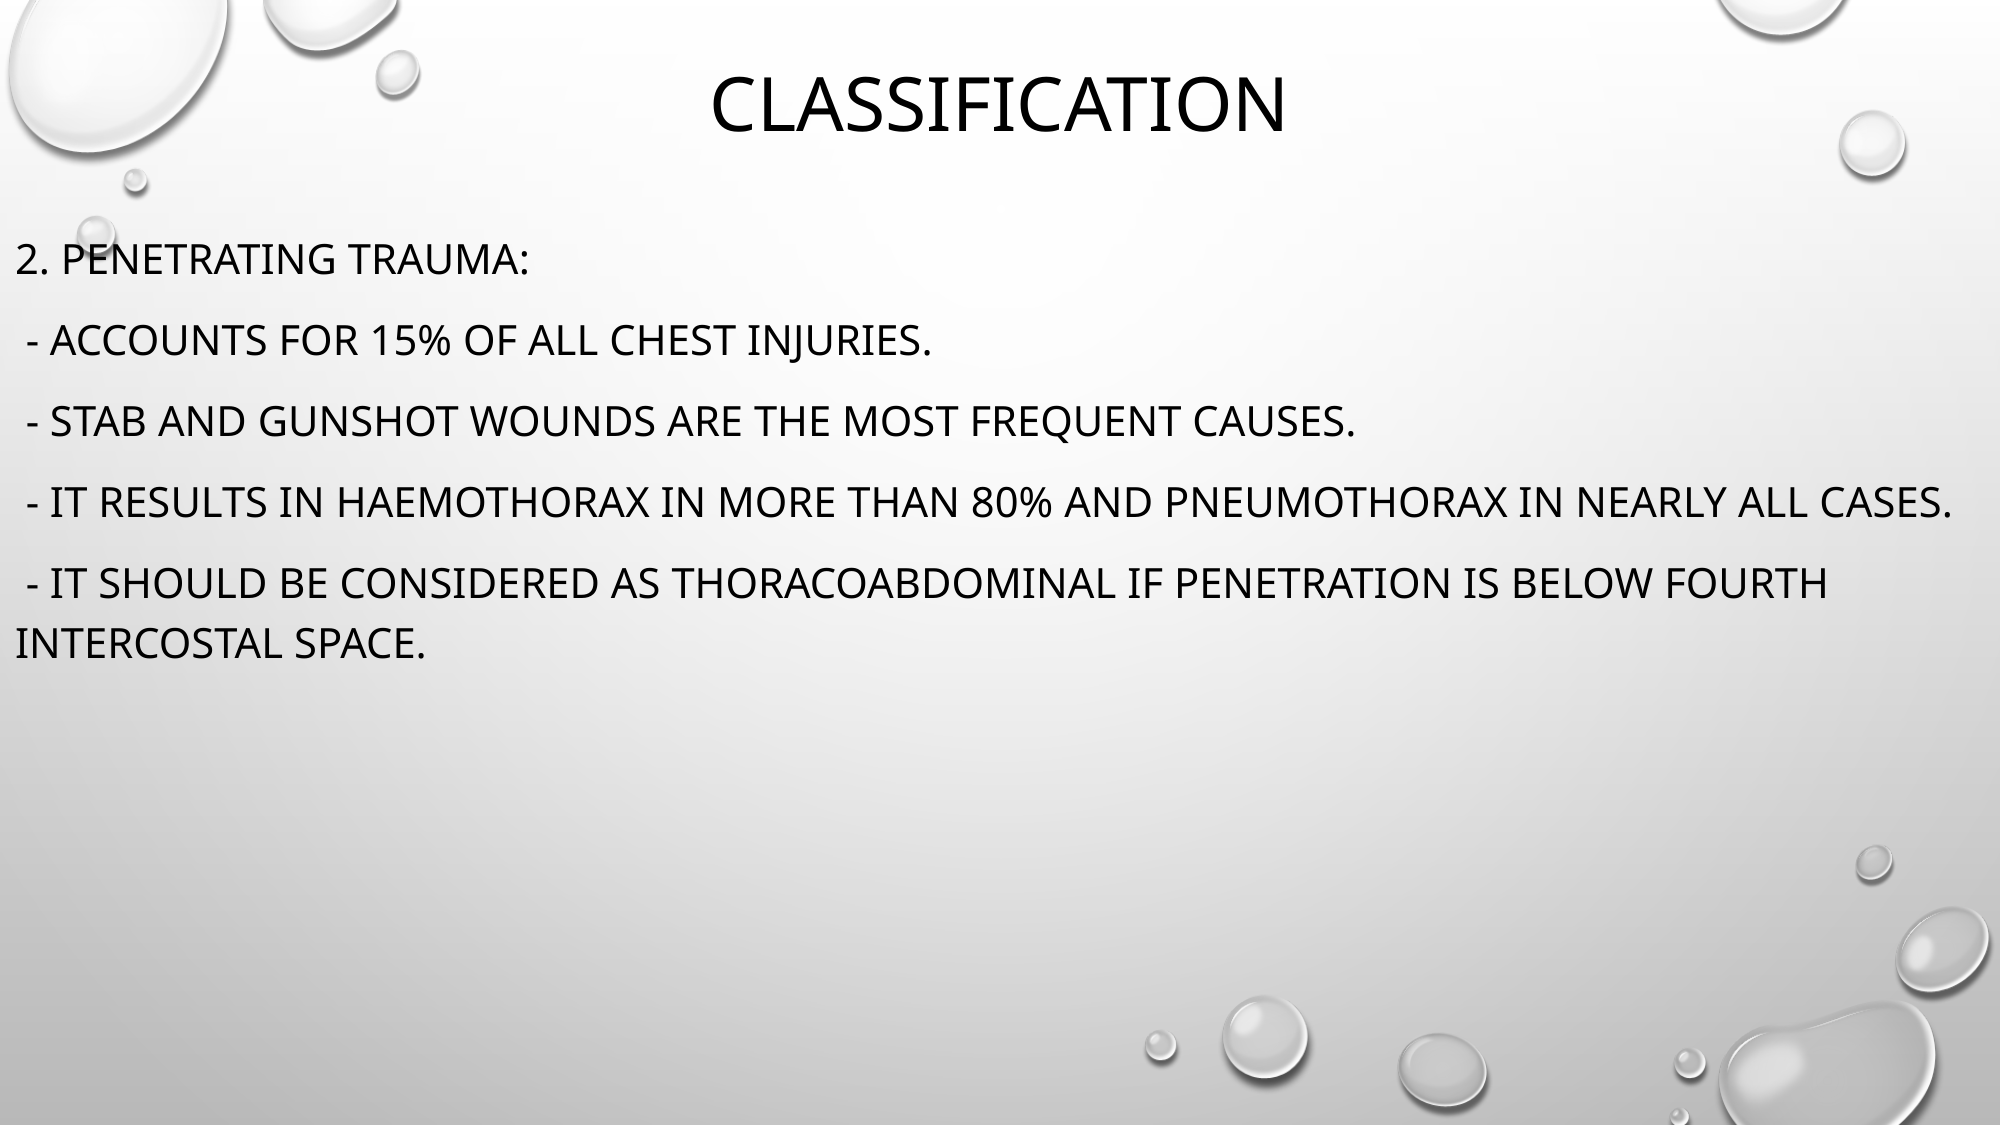

# CLASSIFICATION
2. Penetrating trauma:
 - accounts for 15% of all chest injuries.
 - Stab and gunshot wounds are the most frequent causes.
 - It results in haemothorax in more than 80% and pneumothorax in nearly all cases.
 - It should be considered as thoracoabdominal if penetration is below fourth intercostal space.